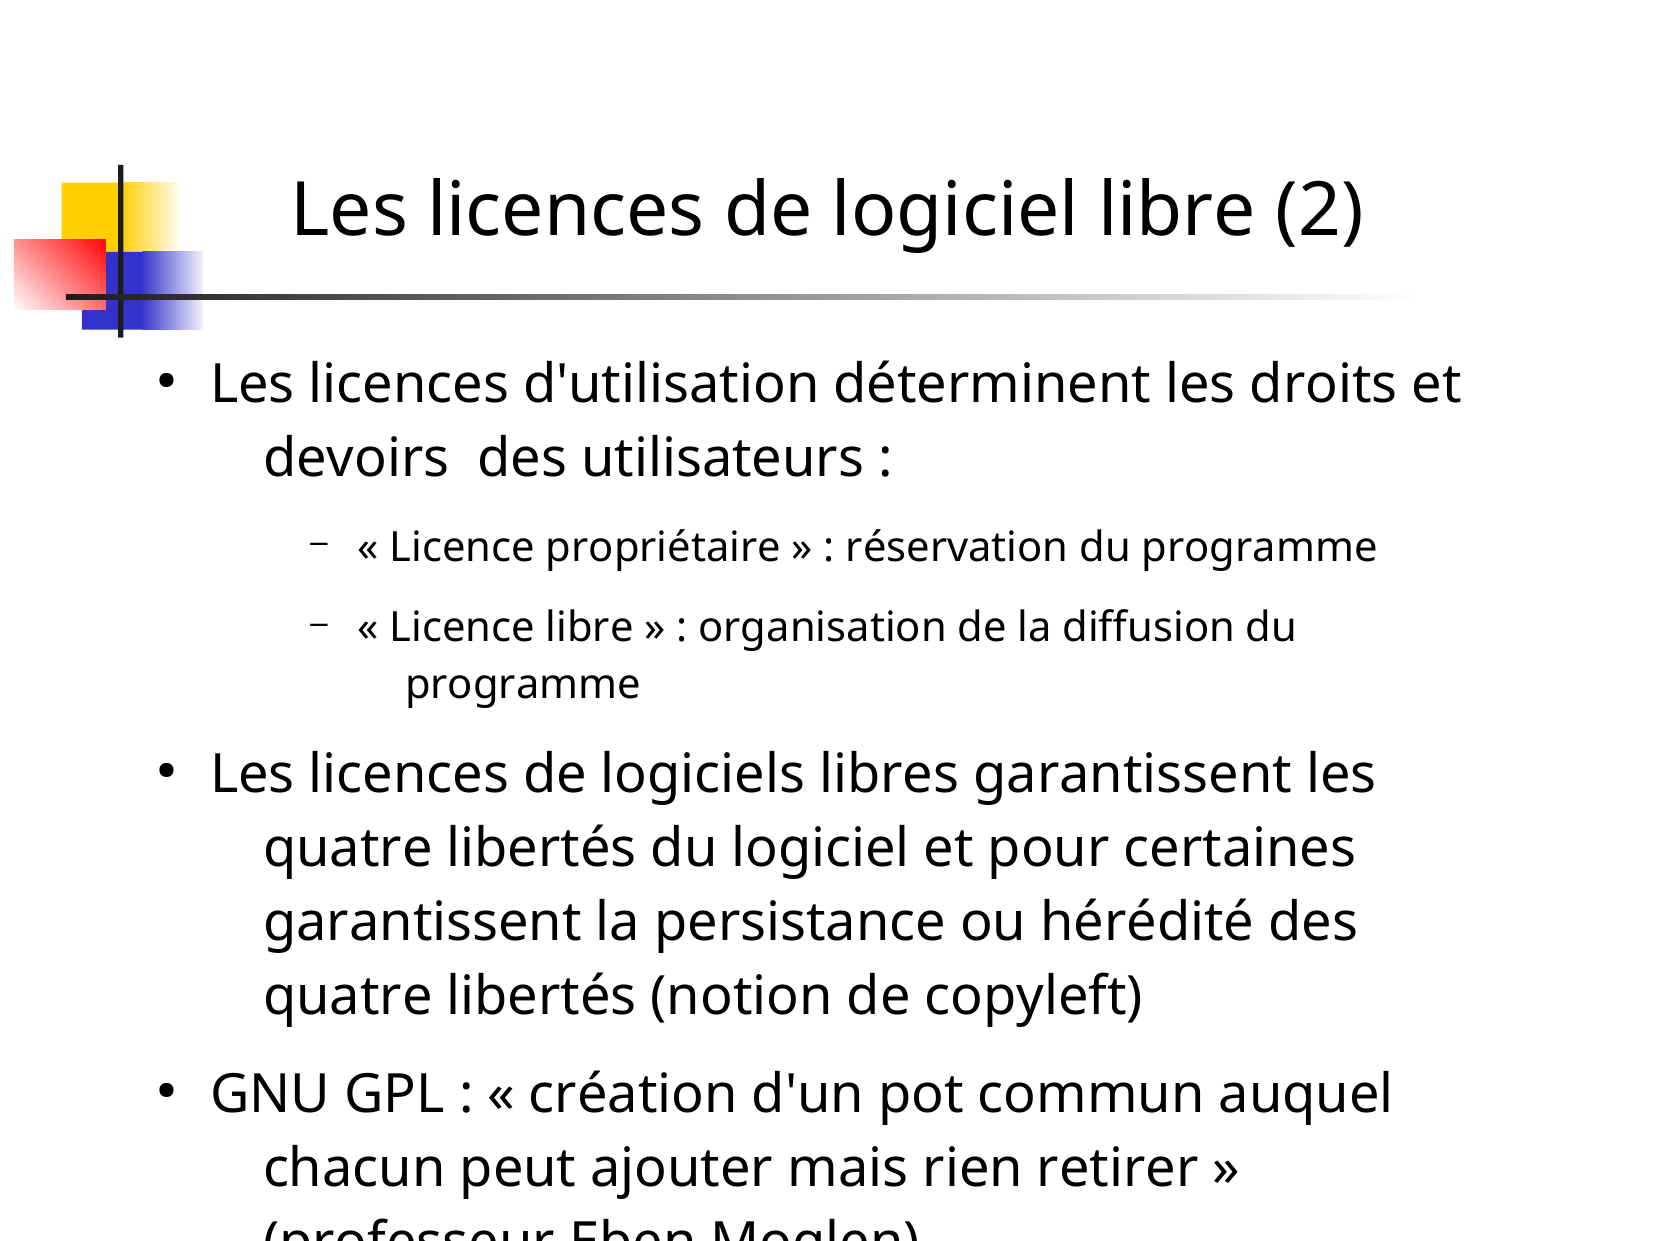

# Les licences de logiciel libre (2)
Les licences d'utilisation déterminent les droits et devoirs des utilisateurs :
« Licence propriétaire » : réservation du programme
« Licence libre » : organisation de la diffusion du programme
Les licences de logiciels libres garantissent les quatre libertés du logiciel et pour certaines garantissent la persistance ou hérédité des quatre libertés (notion de copyleft)
GNU GPL : « création d'un pot commun auquel chacun peut ajouter mais rien retirer » (professeur Eben Moglen)